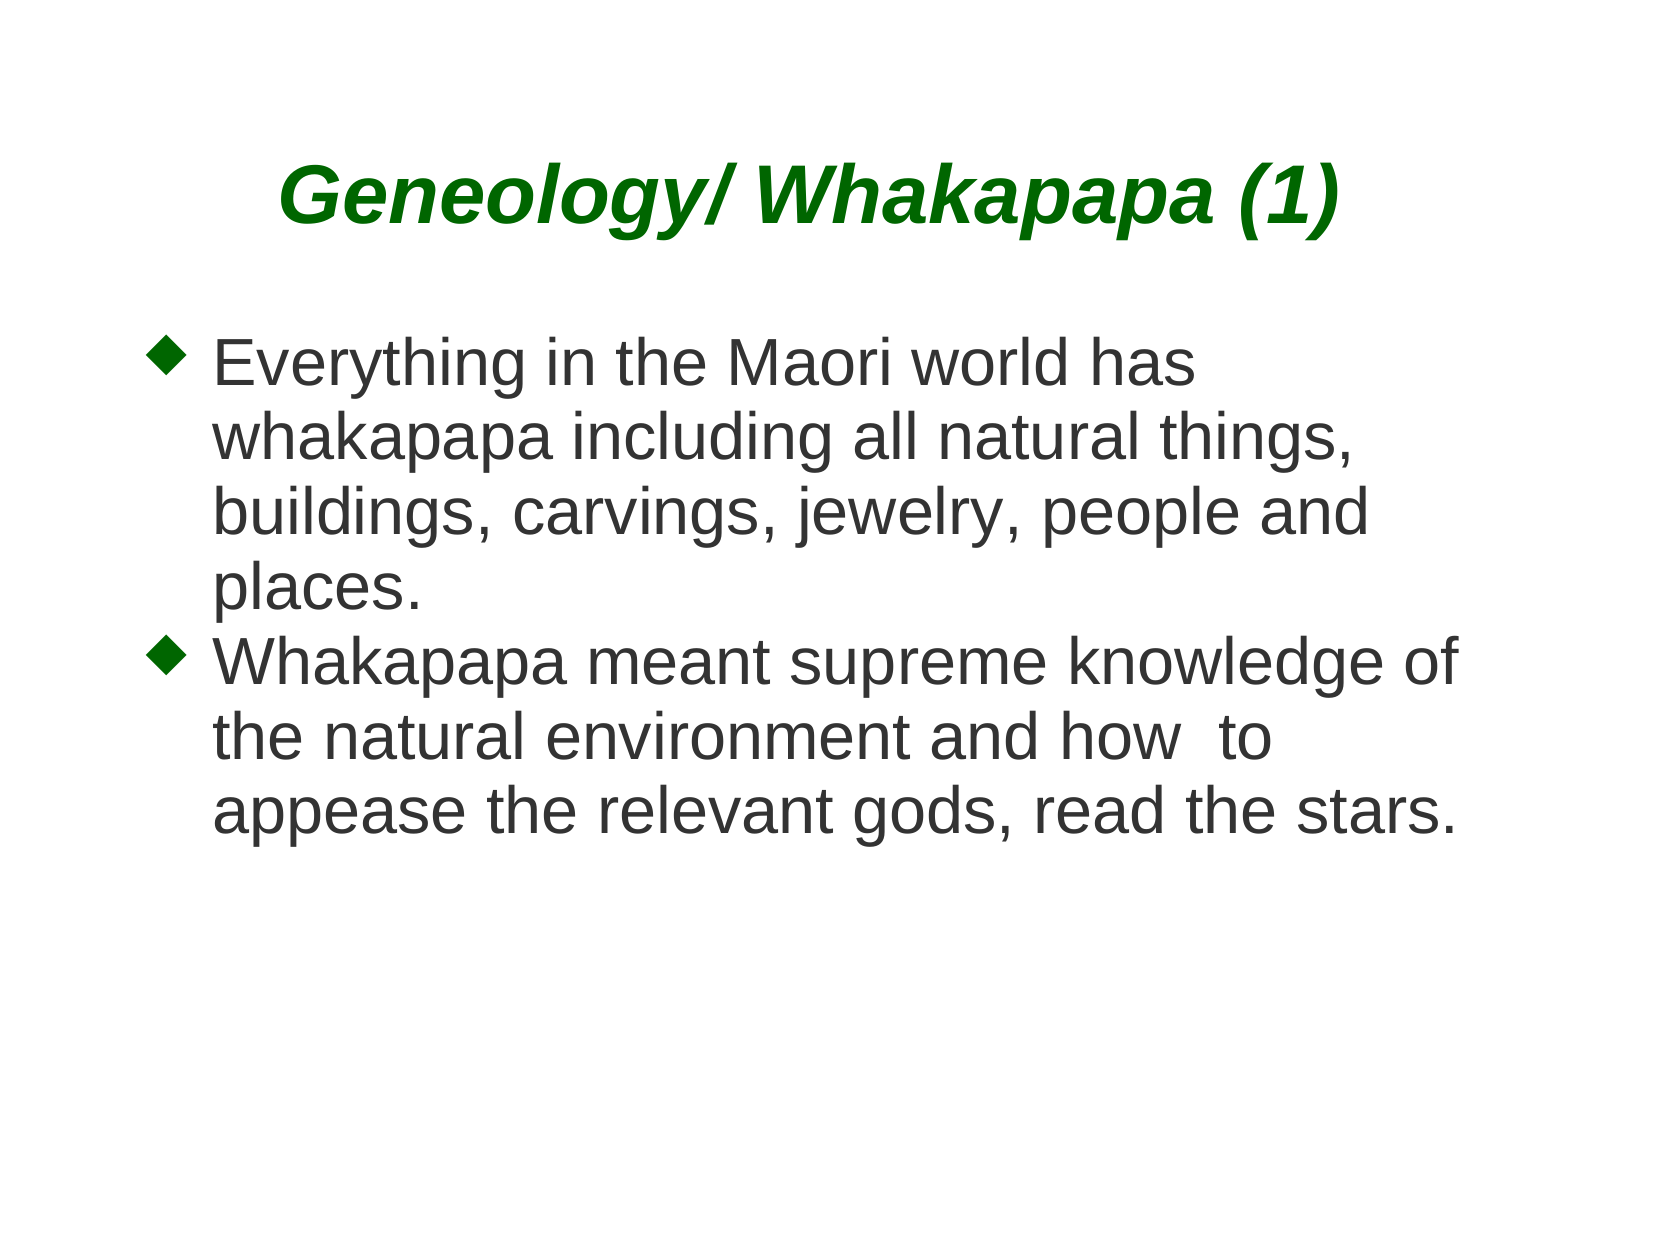

# Geneology/ Whakapapa (1)
Everything in the Maori world has whakapapa including all natural things, buildings, carvings, jewelry, people and places.
Whakapapa meant supreme knowledge of the natural environment and how to appease the relevant gods, read the stars.